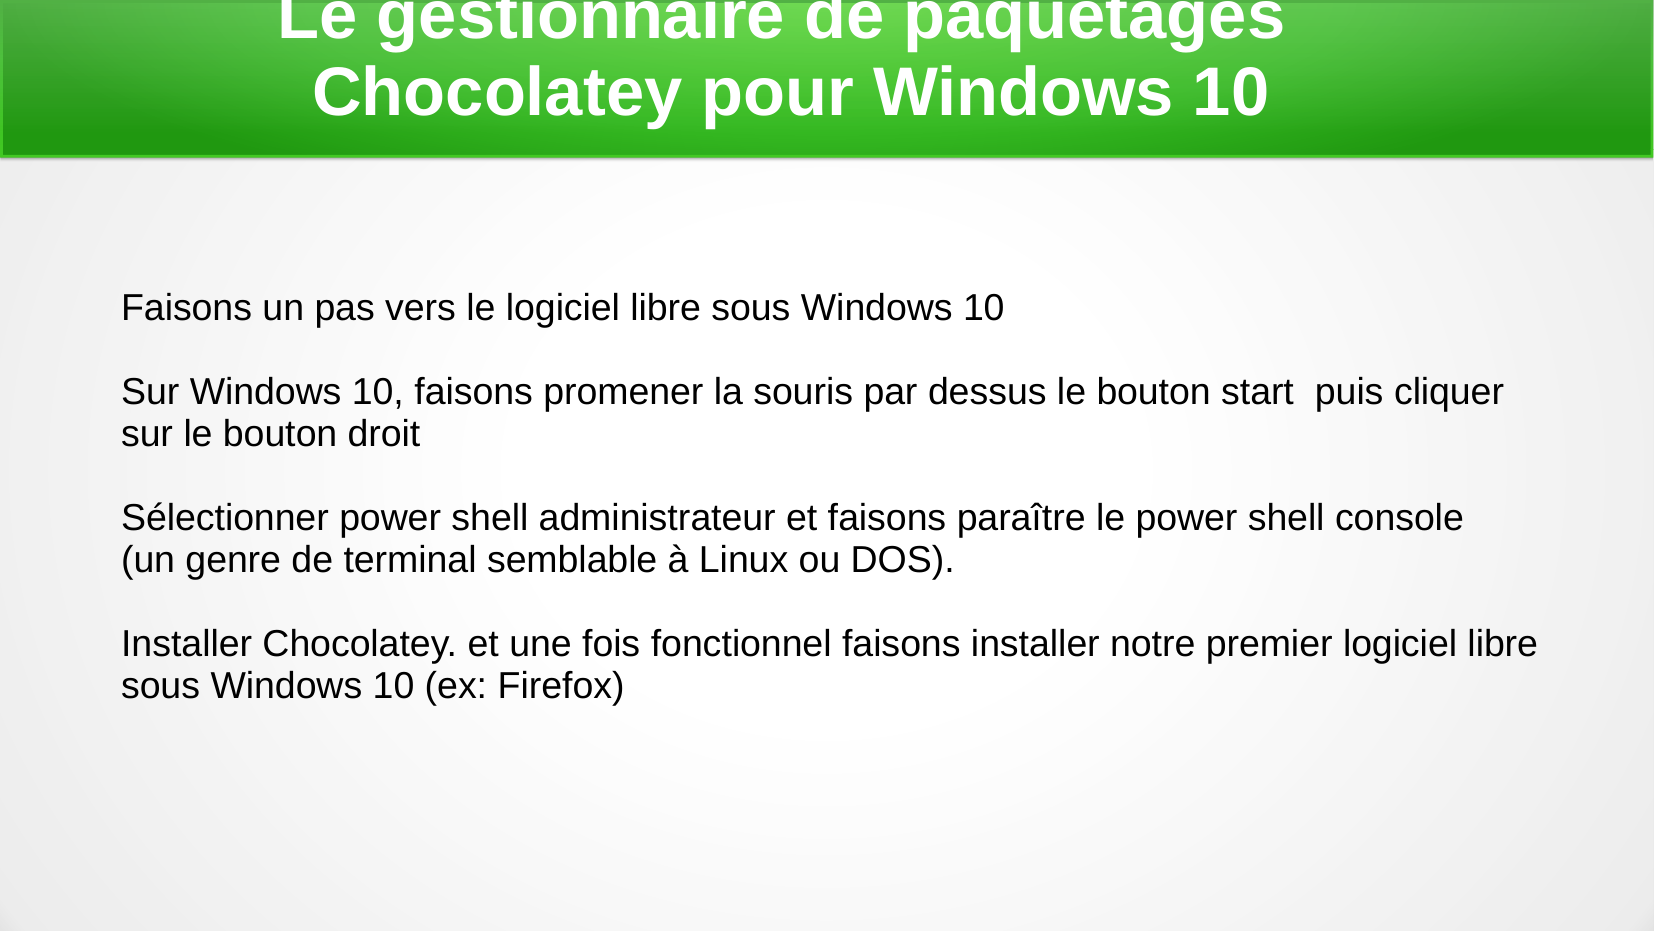

# Le gestionnaire de paquetages Chocolatey pour Windows 10
Faisons un pas vers le logiciel libre sous Windows 10
Sur Windows 10, faisons promener la souris par dessus le bouton start puis cliquer
sur le bouton droit
Sélectionner power shell administrateur et faisons paraître le power shell console
(un genre de terminal semblable à Linux ou DOS).
Installer Chocolatey. et une fois fonctionnel faisons installer notre premier logiciel libre
sous Windows 10 (ex: Firefox)